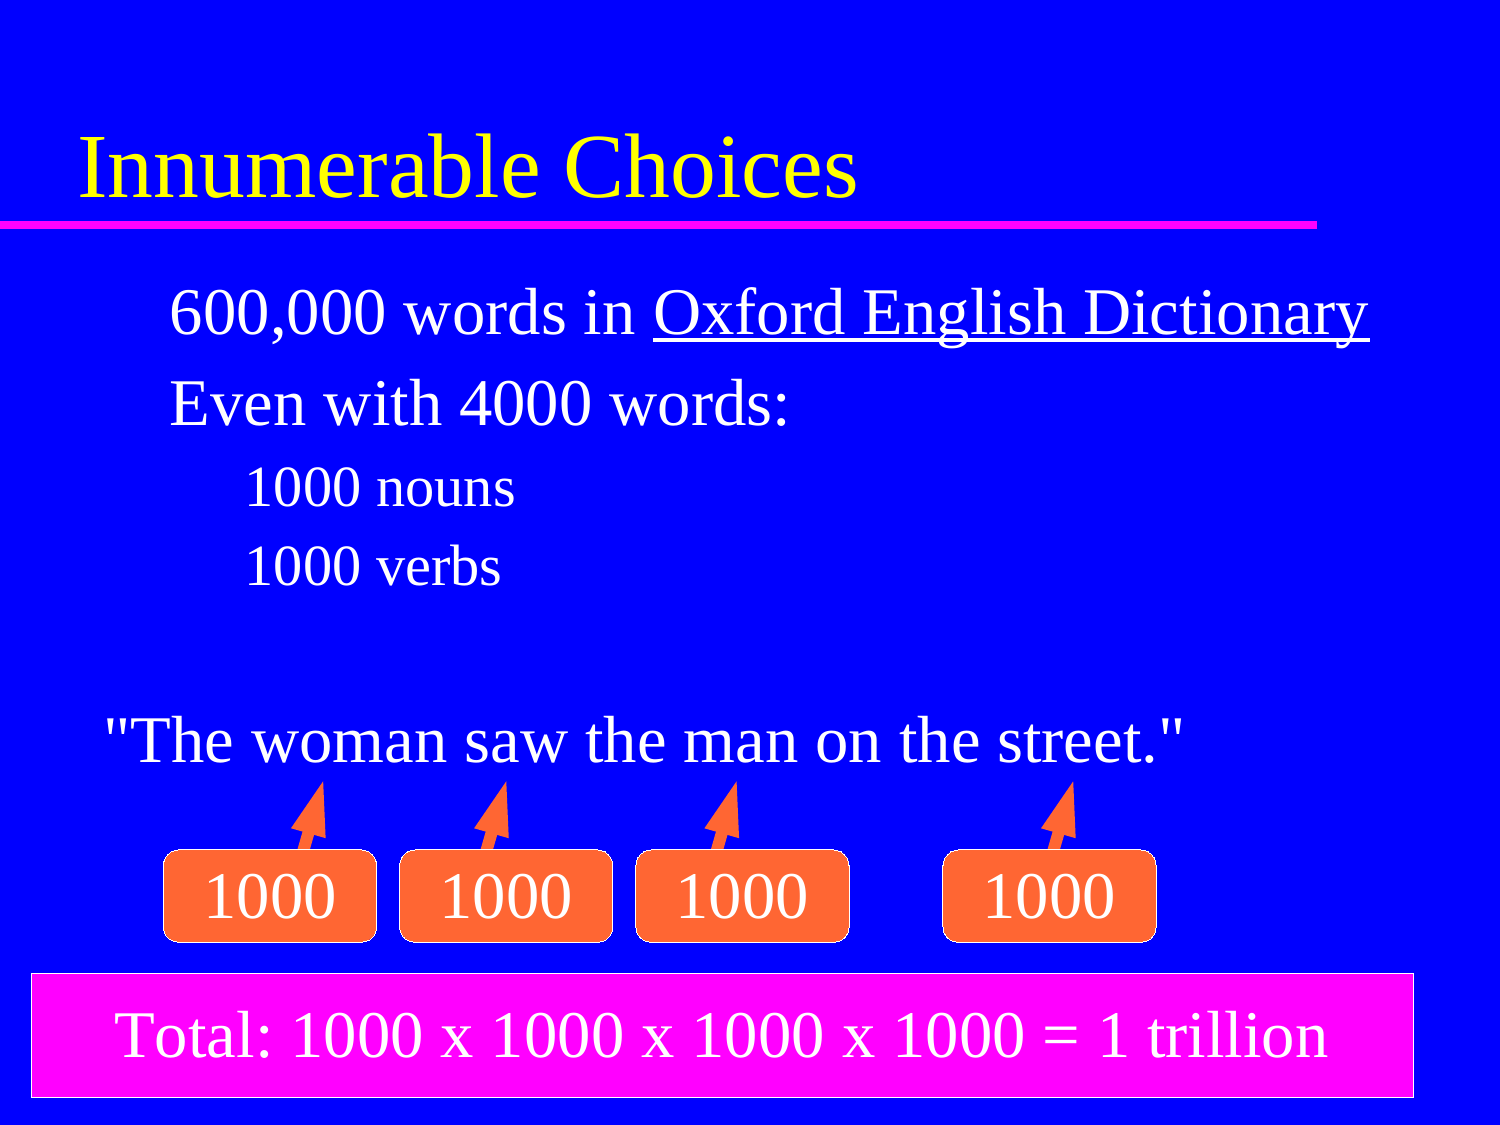

# Innumerable Choices
600,000 words in Oxford English Dictionary
Even with 4000 words:
1000 nouns
1000 verbs
"The woman saw the man on the street."
1000
1000
1000
1000
Total: 1000 x 1000 x 1000 x 1000 = 1 trillion